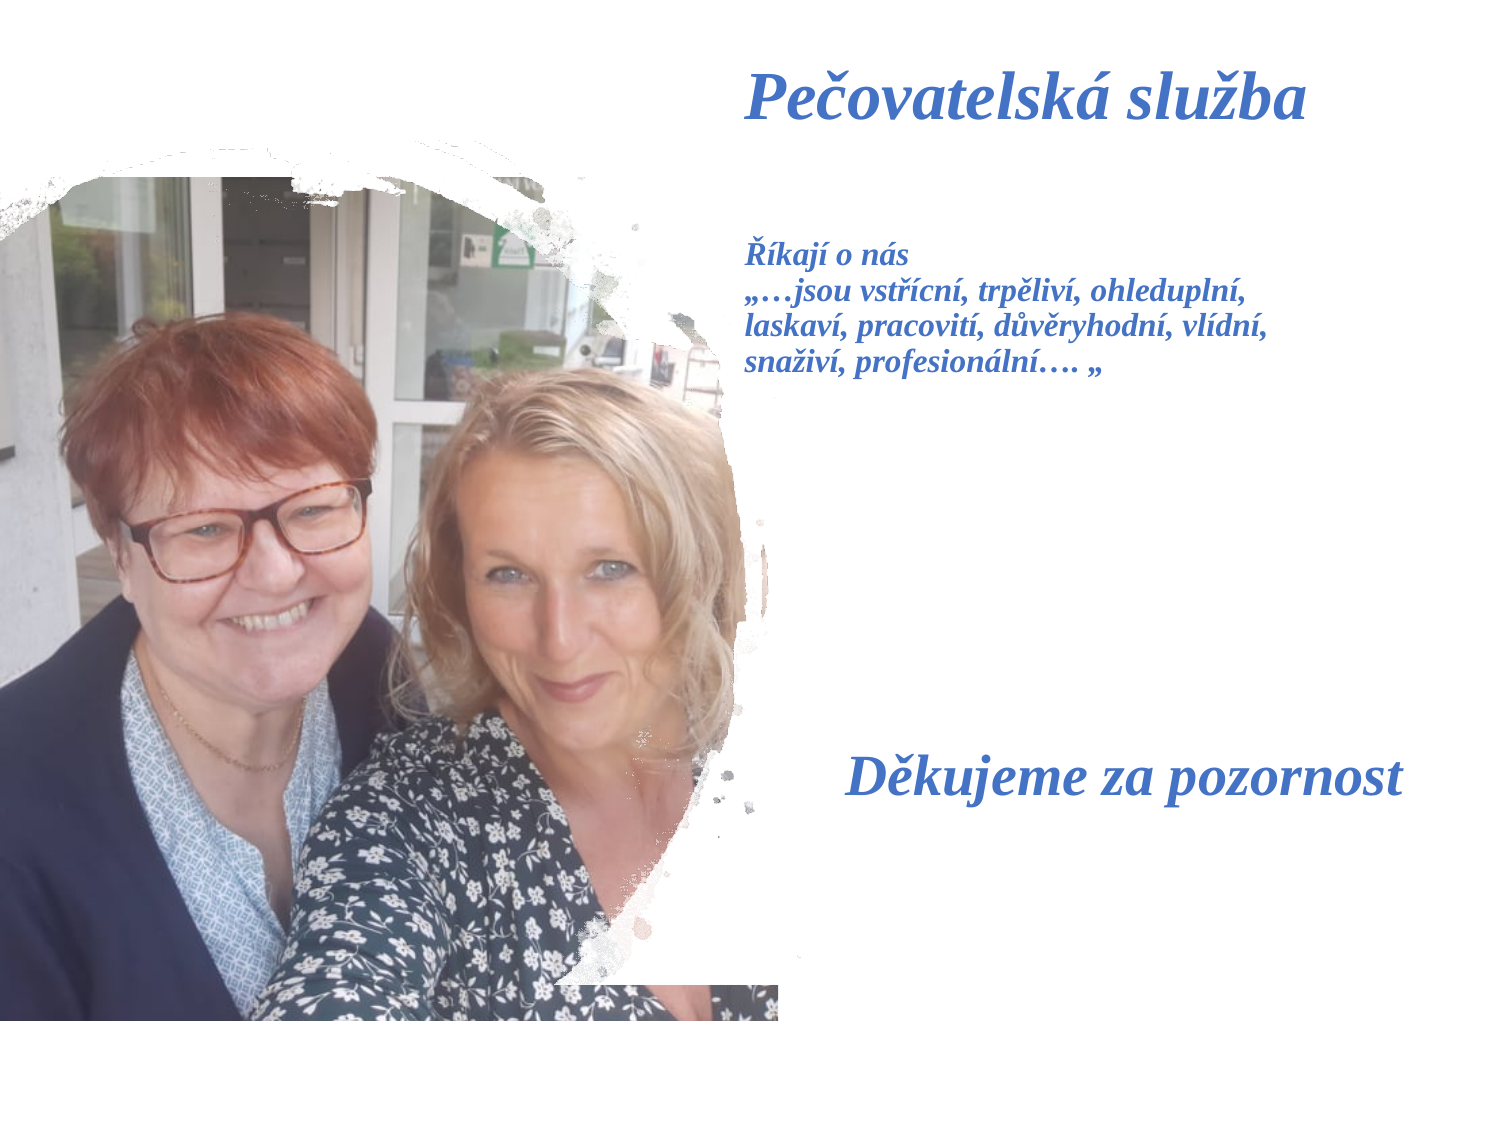

Pečovatelská služba
Říkají o nás
„…jsou vstřícní, trpěliví, ohleduplní,
laskaví, pracovití, důvěryhodní, vlídní,
snaživí, profesionální…. „
# Děkujeme za pozornost